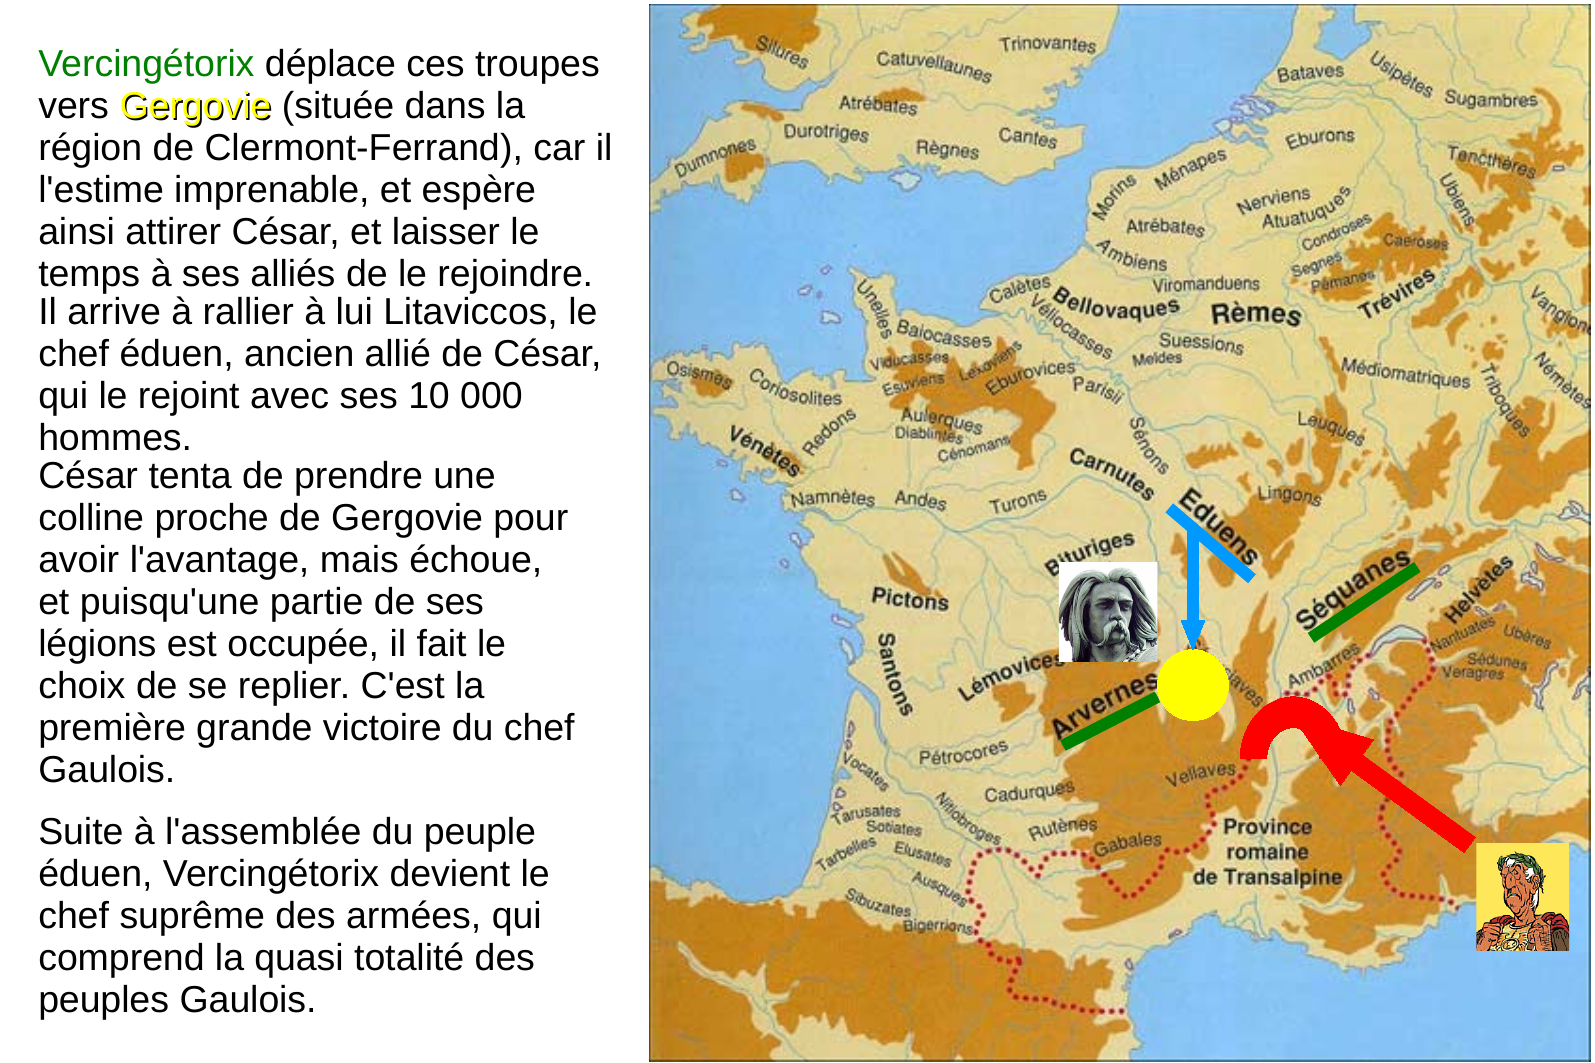

Vercingétorix déplace ces troupes vers Gergovie (située dans la région de Clermont-Ferrand), car il l'estime imprenable, et espère ainsi attirer César, et laisser le temps à ses alliés de le rejoindre.
Il arrive à rallier à lui Litaviccos, le chef éduen, ancien allié de César, qui le rejoint avec ses 10 000 hommes.
César tenta de prendre une colline proche de Gergovie pour avoir l'avantage, mais échoue, et puisqu'une partie de ses légions est occupée, il fait le choix de se replier. C'est la première grande victoire du chef Gaulois.
Suite à l'assemblée du peuple éduen, Vercingétorix devient le chef suprême des armées, qui comprend la quasi totalité des peuples Gaulois.